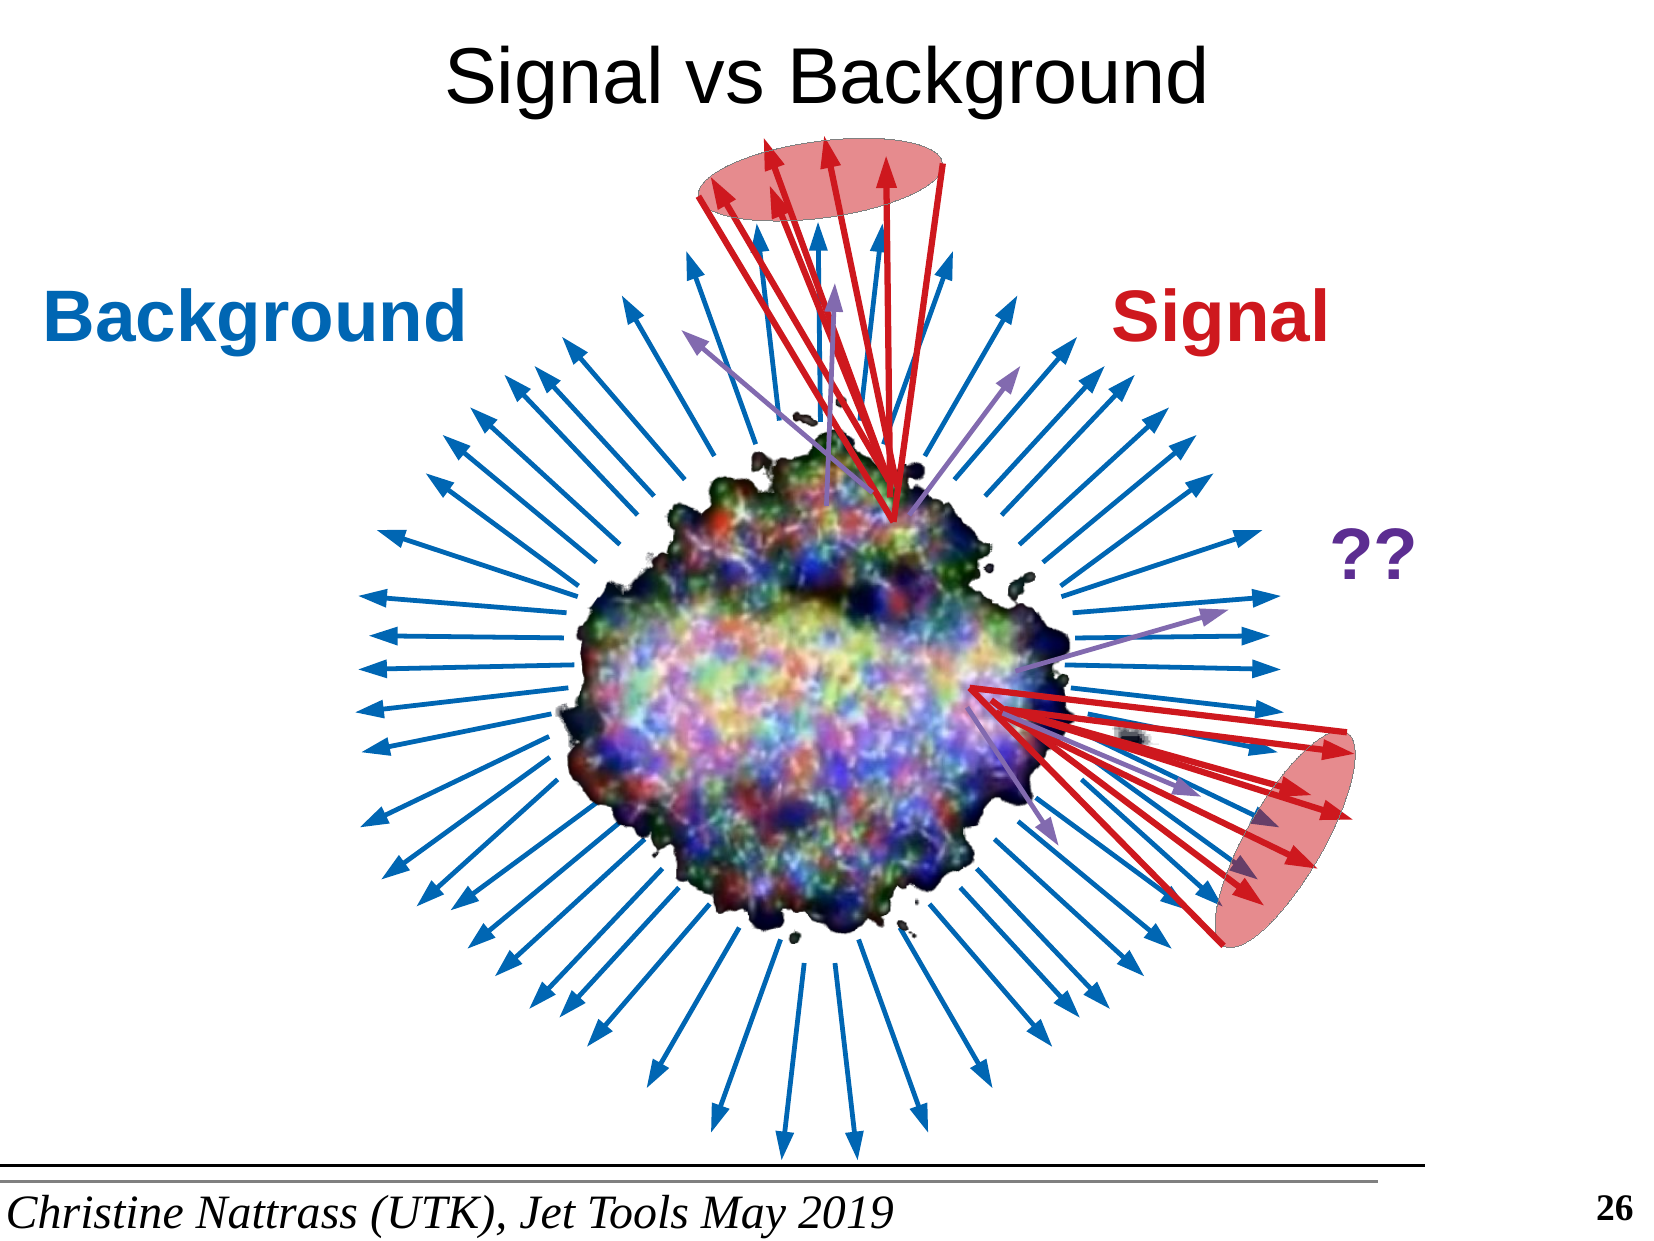

# Signal vs Background
Background
Signal
??